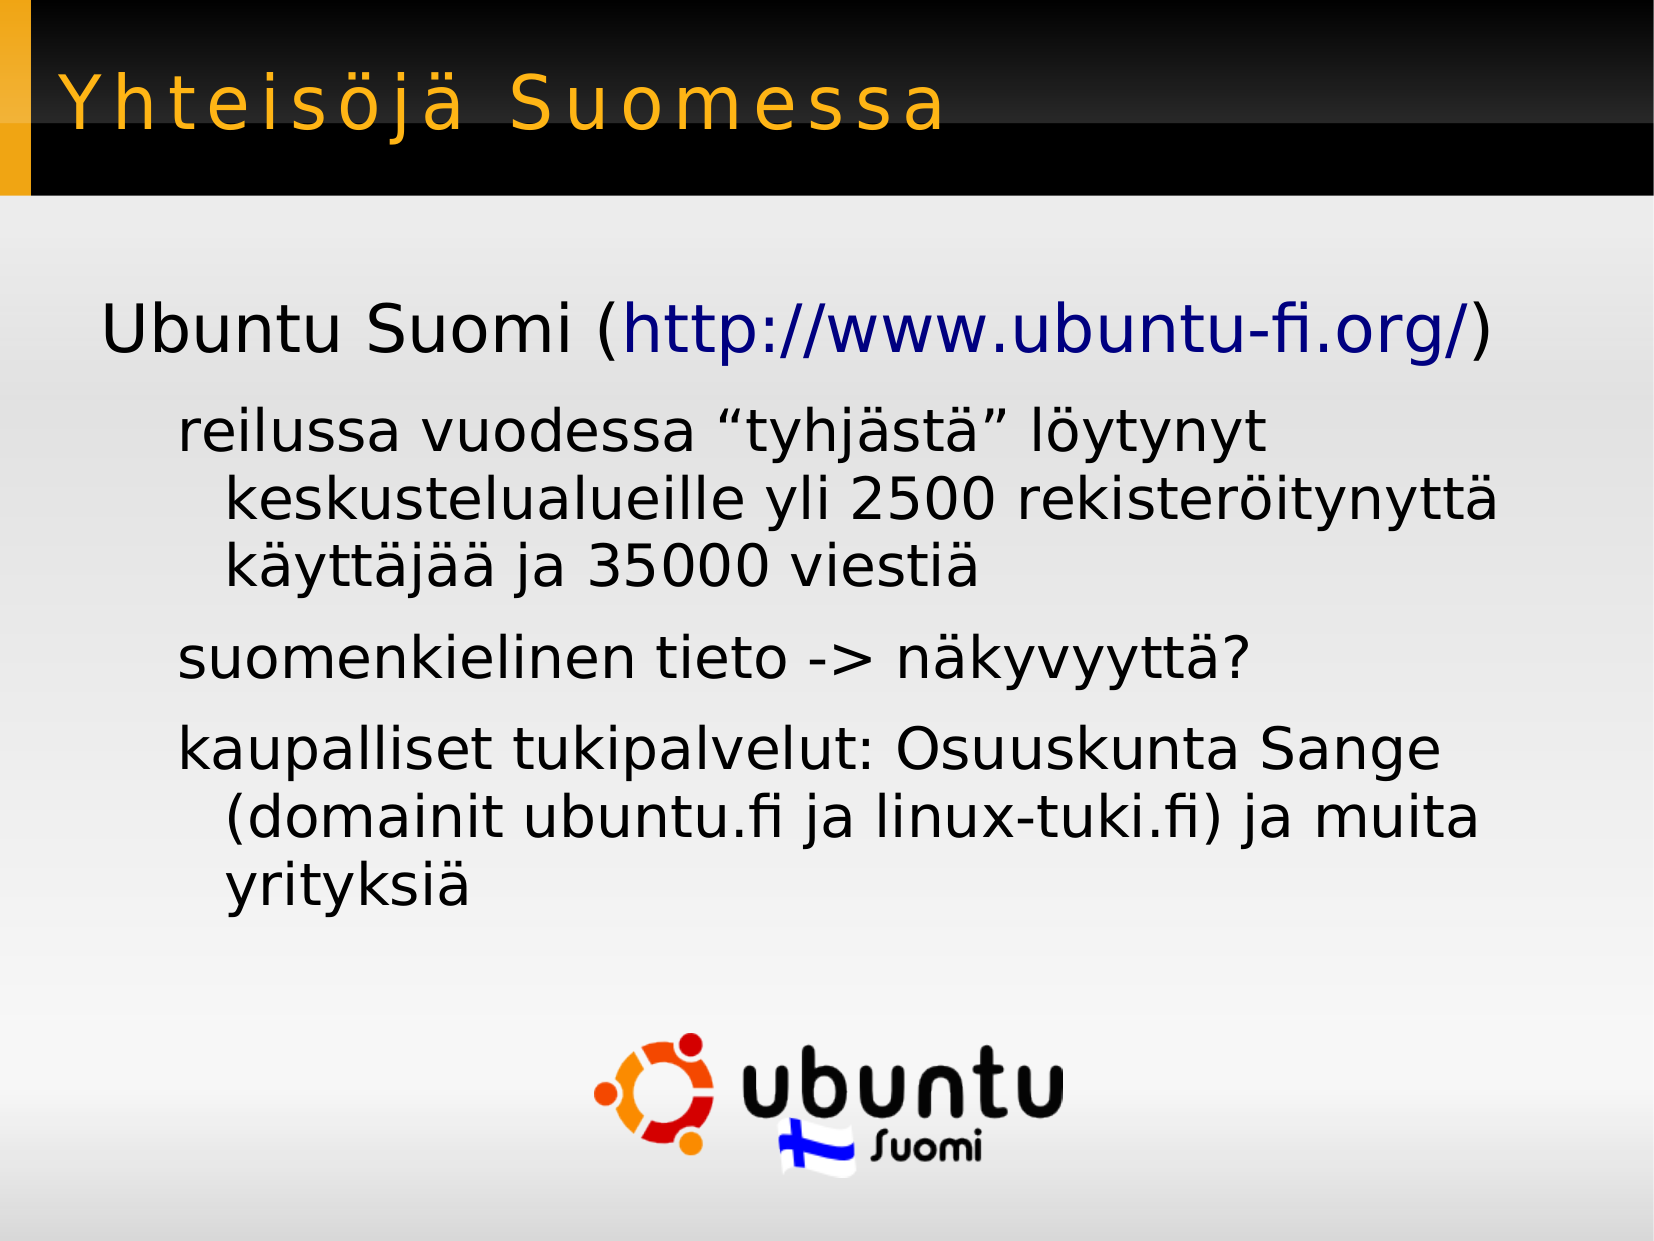

# Yhteisöjä Suomessa
Ubuntu Suomi (http://www.ubuntu-fi.org/)
reilussa vuodessa “tyhjästä” löytynyt keskustelualueille yli 2500 rekisteröitynyttä käyttäjää ja 35000 viestiä
suomenkielinen tieto -> näkyvyyttä?
kaupalliset tukipalvelut: Osuuskunta Sange (domainit ubuntu.fi ja linux-tuki.fi) ja muita yrityksiä